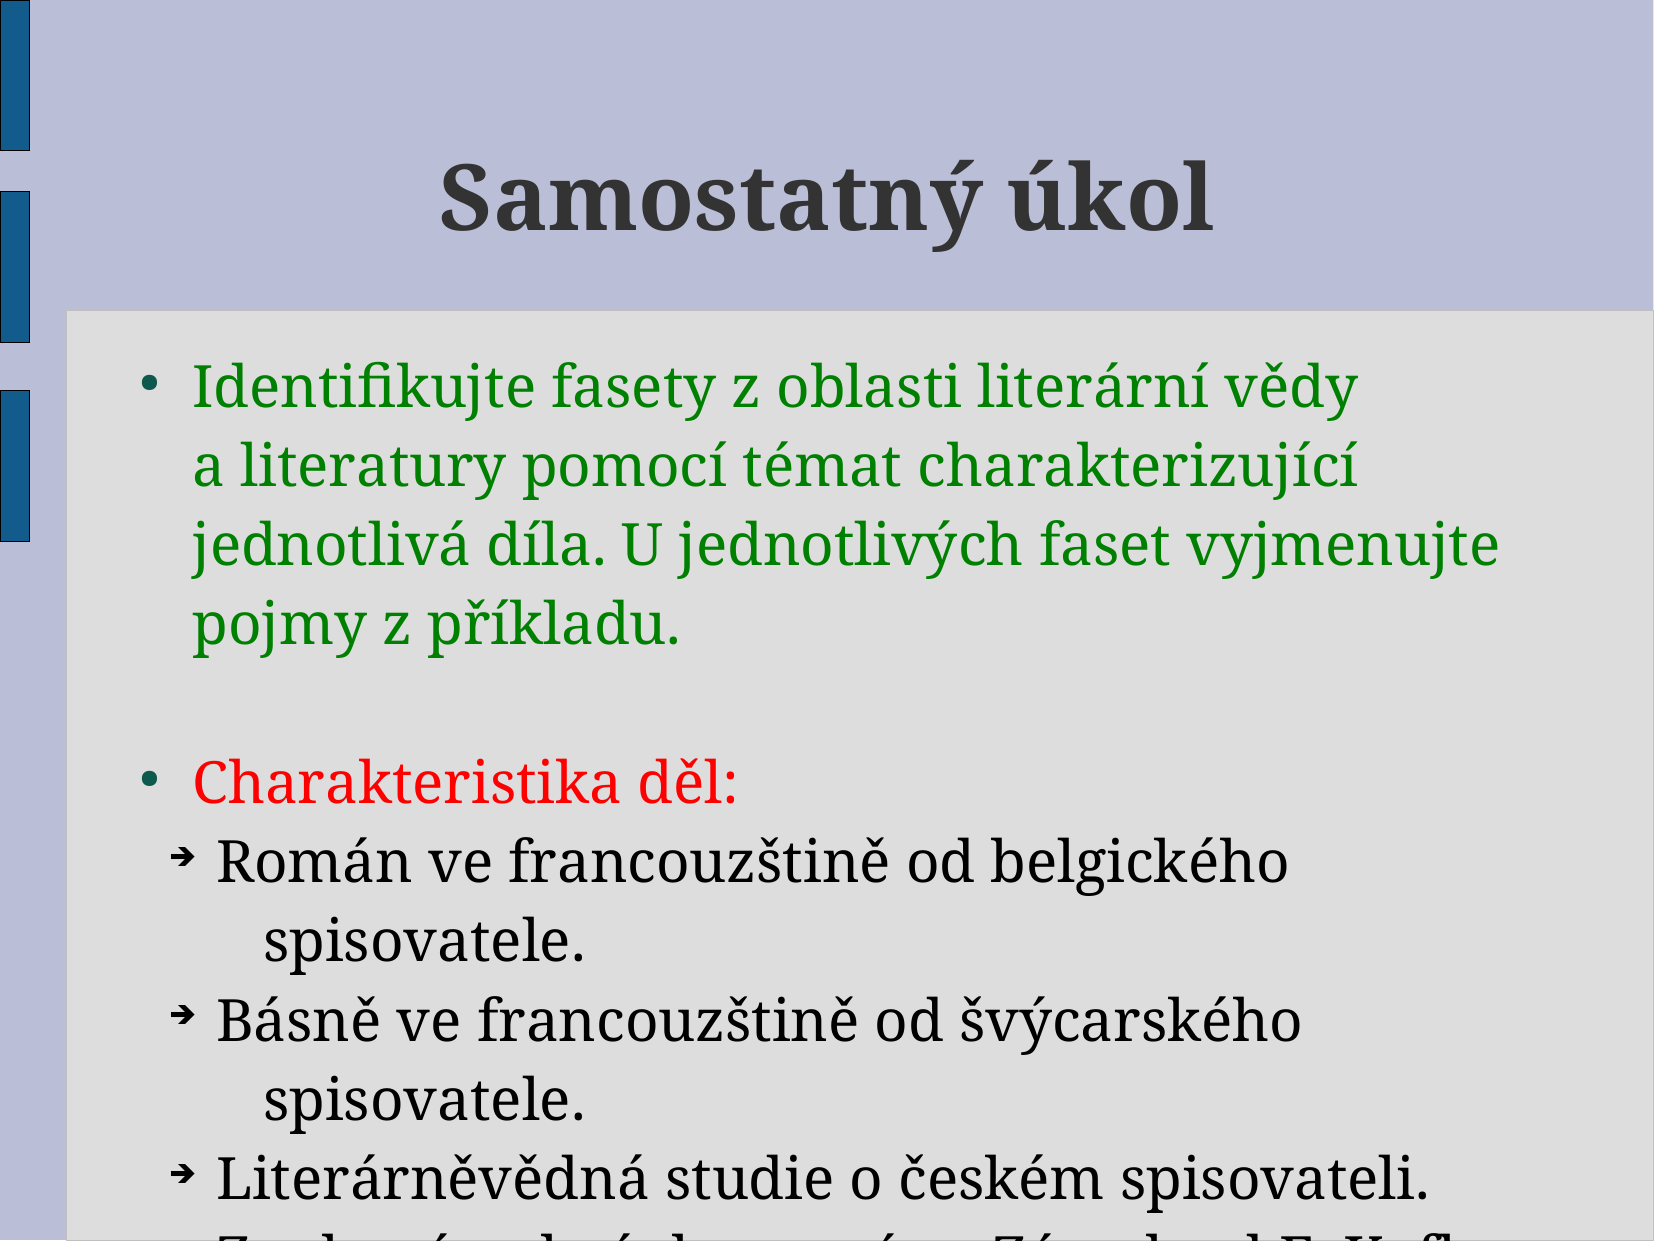

# Samostatný úkol
Identifikujte fasety z oblasti literární vědy
a literatury pomocí témat charakterizující jednotlivá díla. U jednotlivých faset vyjmenujte pojmy z příkladu.
Charakteristika děl:
Román ve francouzštině od belgického spisovatele.
Básně ve francouzštině od švýcarského spisovatele.
Literárněvědná studie o českém spisovateli.
Zvuková nahrávka románu Zámek od F. Kafky.
Výbor z díla Milana Kundery.